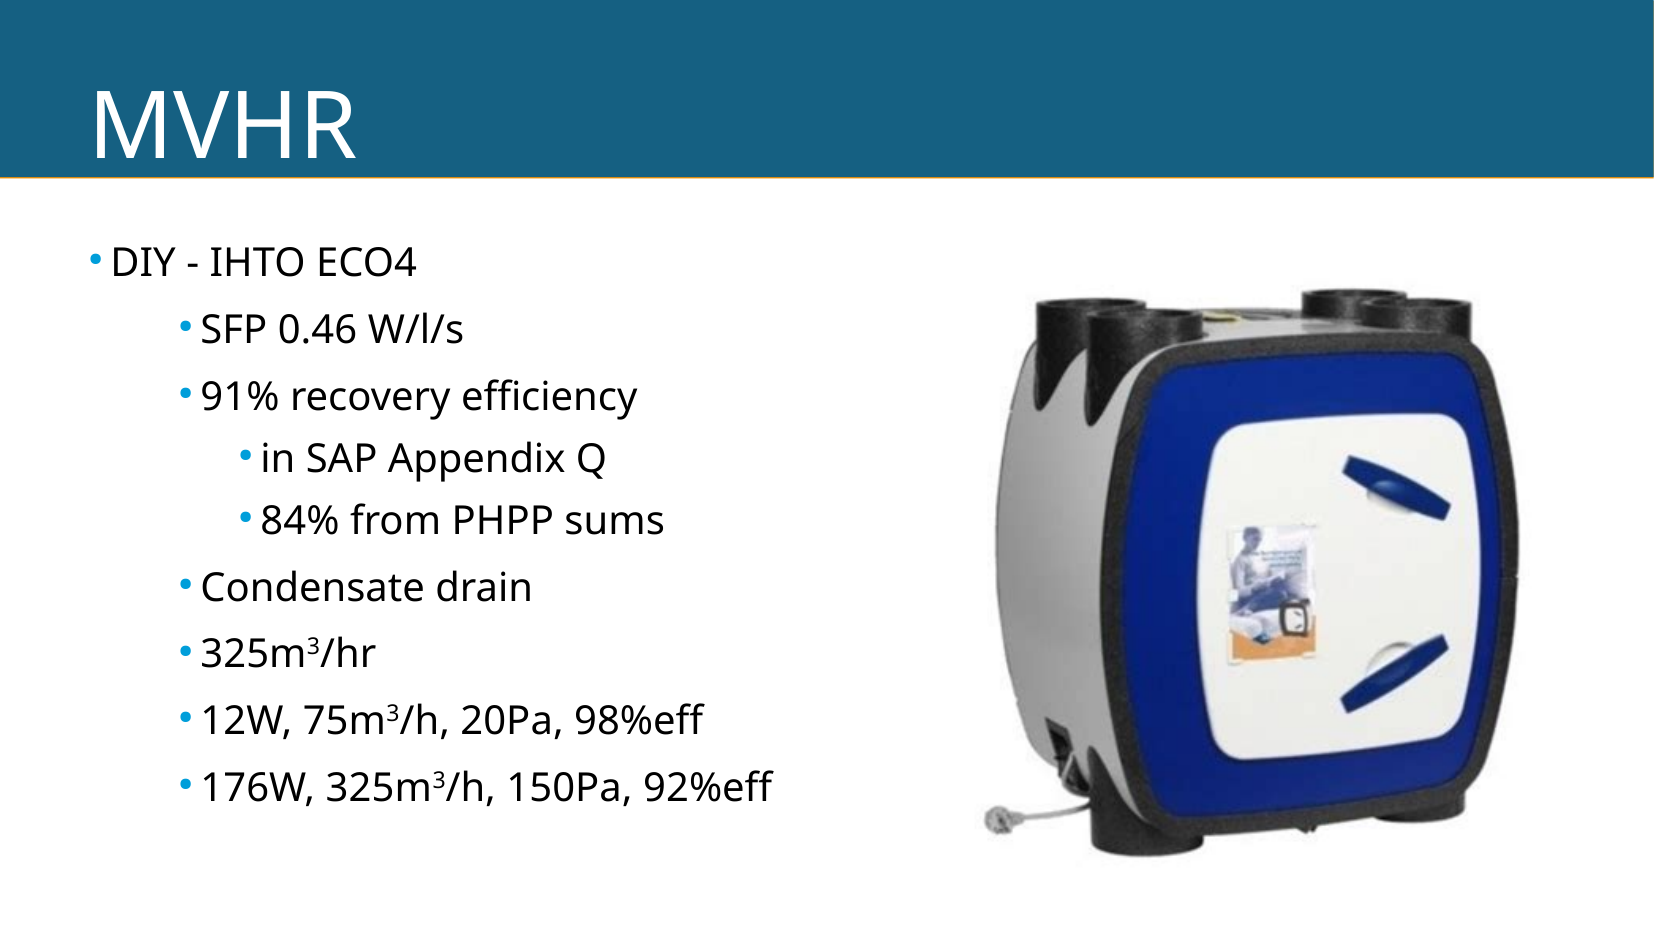

# MVHR
 DIY - IHTO ECO4
 SFP 0.46 W/l/s
 91% recovery efficiency
 in SAP Appendix Q
 84% from PHPP sums
 Condensate drain
 325m3/hr
 12W, 75m3/h, 20Pa, 98%eff
 176W, 325m3/h, 150Pa, 92%eff